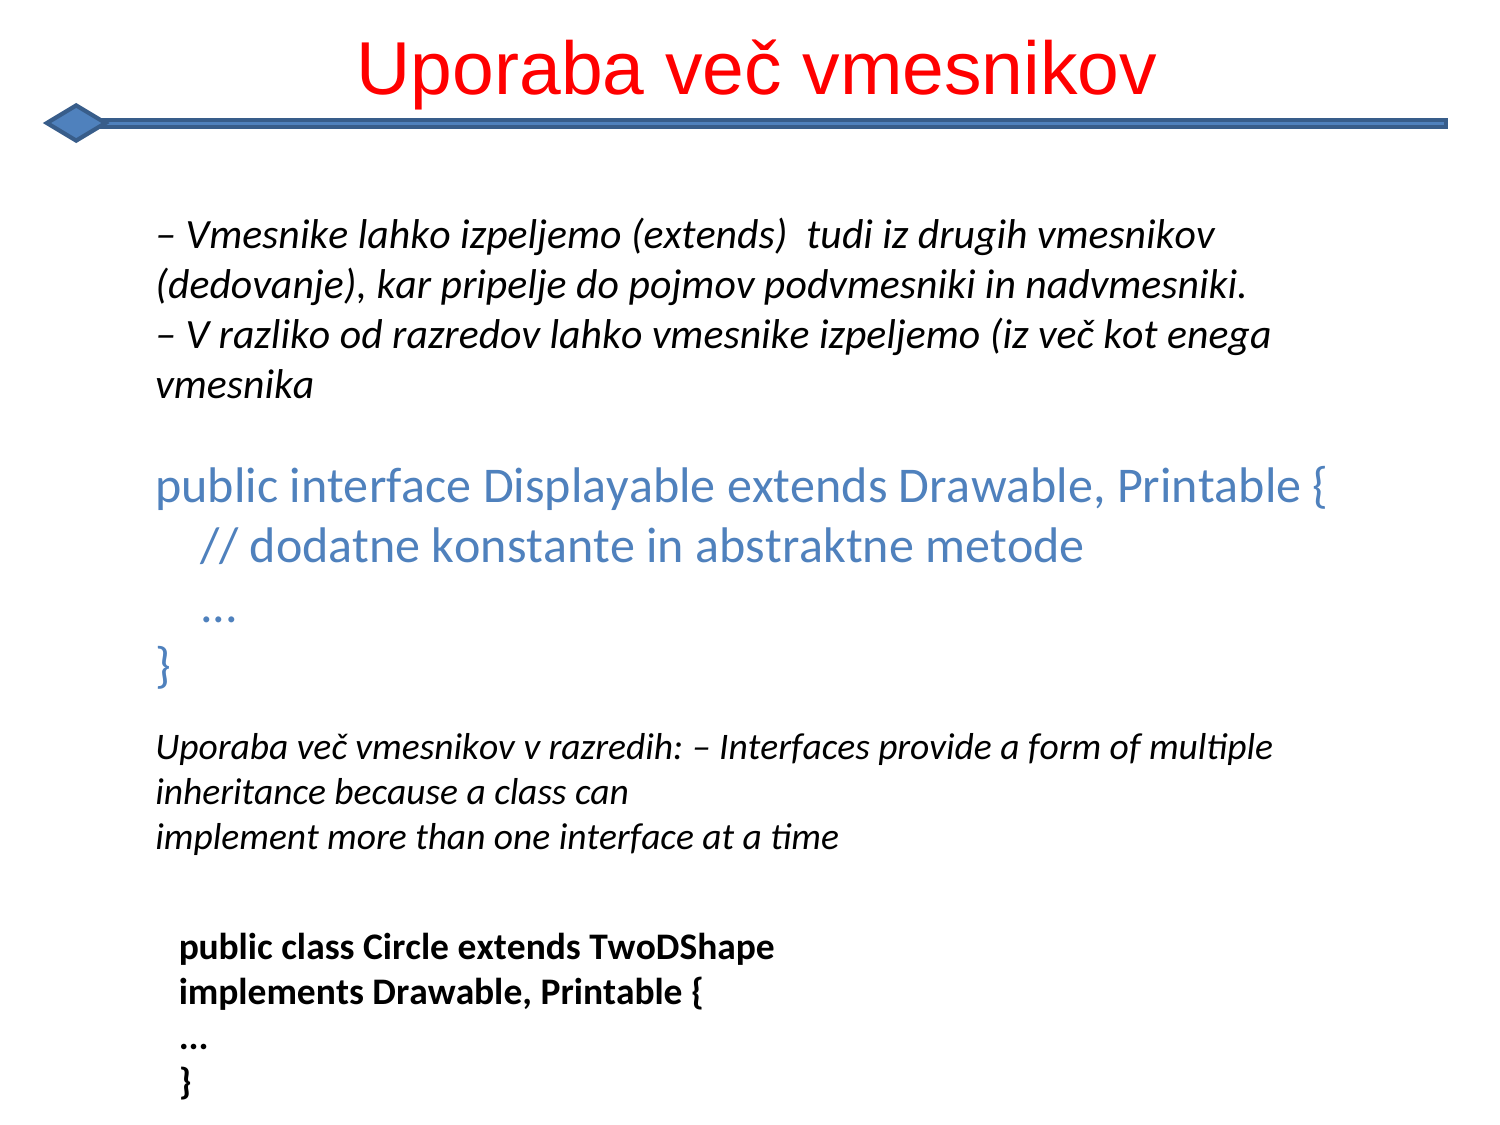

# Uporaba več vmesnikov
– Vmesnike lahko izpeljemo (extends) tudi iz drugih vmesnikov (dedovanje), kar pripelje do pojmov podvmesniki in nadvmesniki.
– V razliko od razredov lahko vmesnike izpeljemo (iz več kot enega vmesnika
public interface Displayable extends Drawable, Printable {
 // dodatne konstante in abstraktne metode
 ...
}
Uporaba več vmesnikov v razredih: – Interfaces provide a form of multiple inheritance because a class can
implement more than one interface at a time
public class Circle extends TwoDShape
implements Drawable, Printable {
...
}